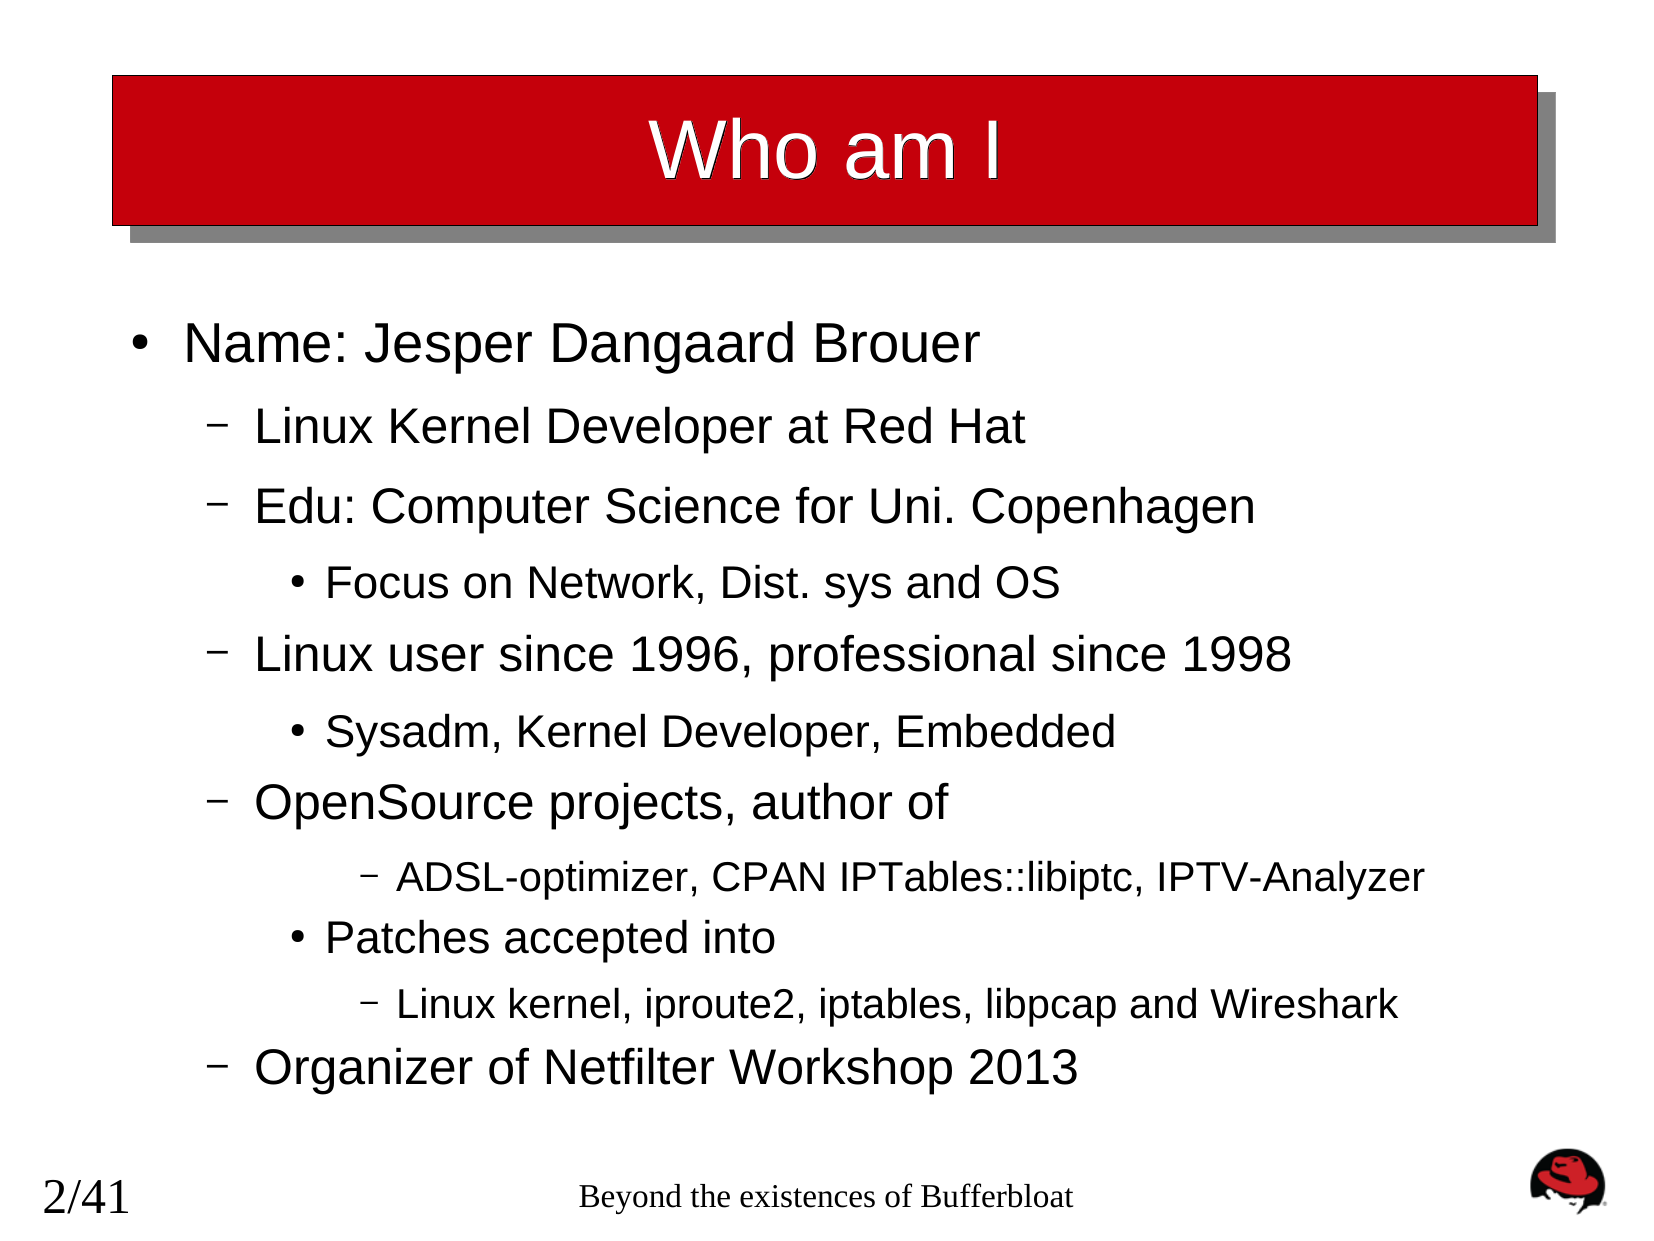

# Who am I
Name: Jesper Dangaard Brouer
Linux Kernel Developer at Red Hat
Edu: Computer Science for Uni. Copenhagen
Focus on Network, Dist. sys and OS
Linux user since 1996, professional since 1998
Sysadm, Kernel Developer, Embedded
OpenSource projects, author of
ADSL-optimizer, CPAN IPTables::libiptc, IPTV-Analyzer
Patches accepted into
Linux kernel, iproute2, iptables, libpcap and Wireshark
Organizer of Netfilter Workshop 2013